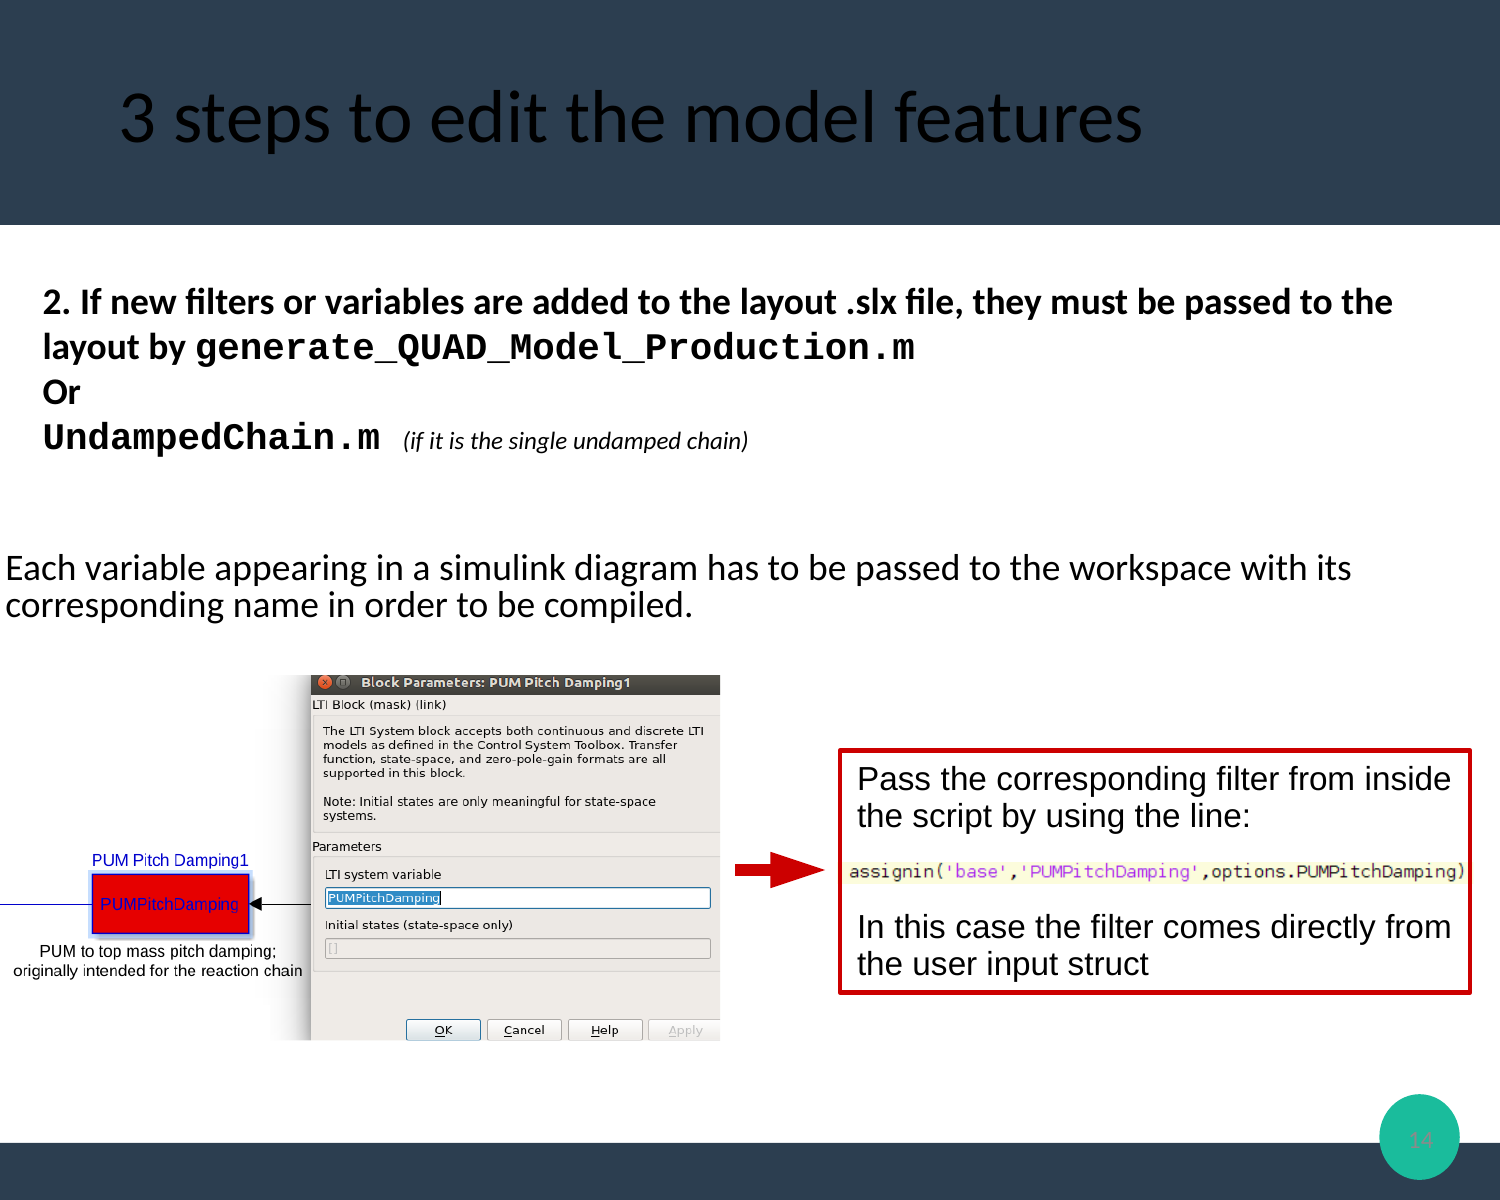

# 3 steps to edit the model features
2. If new filters or variables are added to the layout .slx file, they must be passed to the layout by generate_QUAD_Model_Production.m
Or
UndampedChain.m (if it is the single undamped chain)
Each variable appearing in a simulink diagram has to be passed to the workspace with its corresponding name in order to be compiled.
Pass the corresponding filter from inside the script by using the line:
In this case the filter comes directly from the user input struct